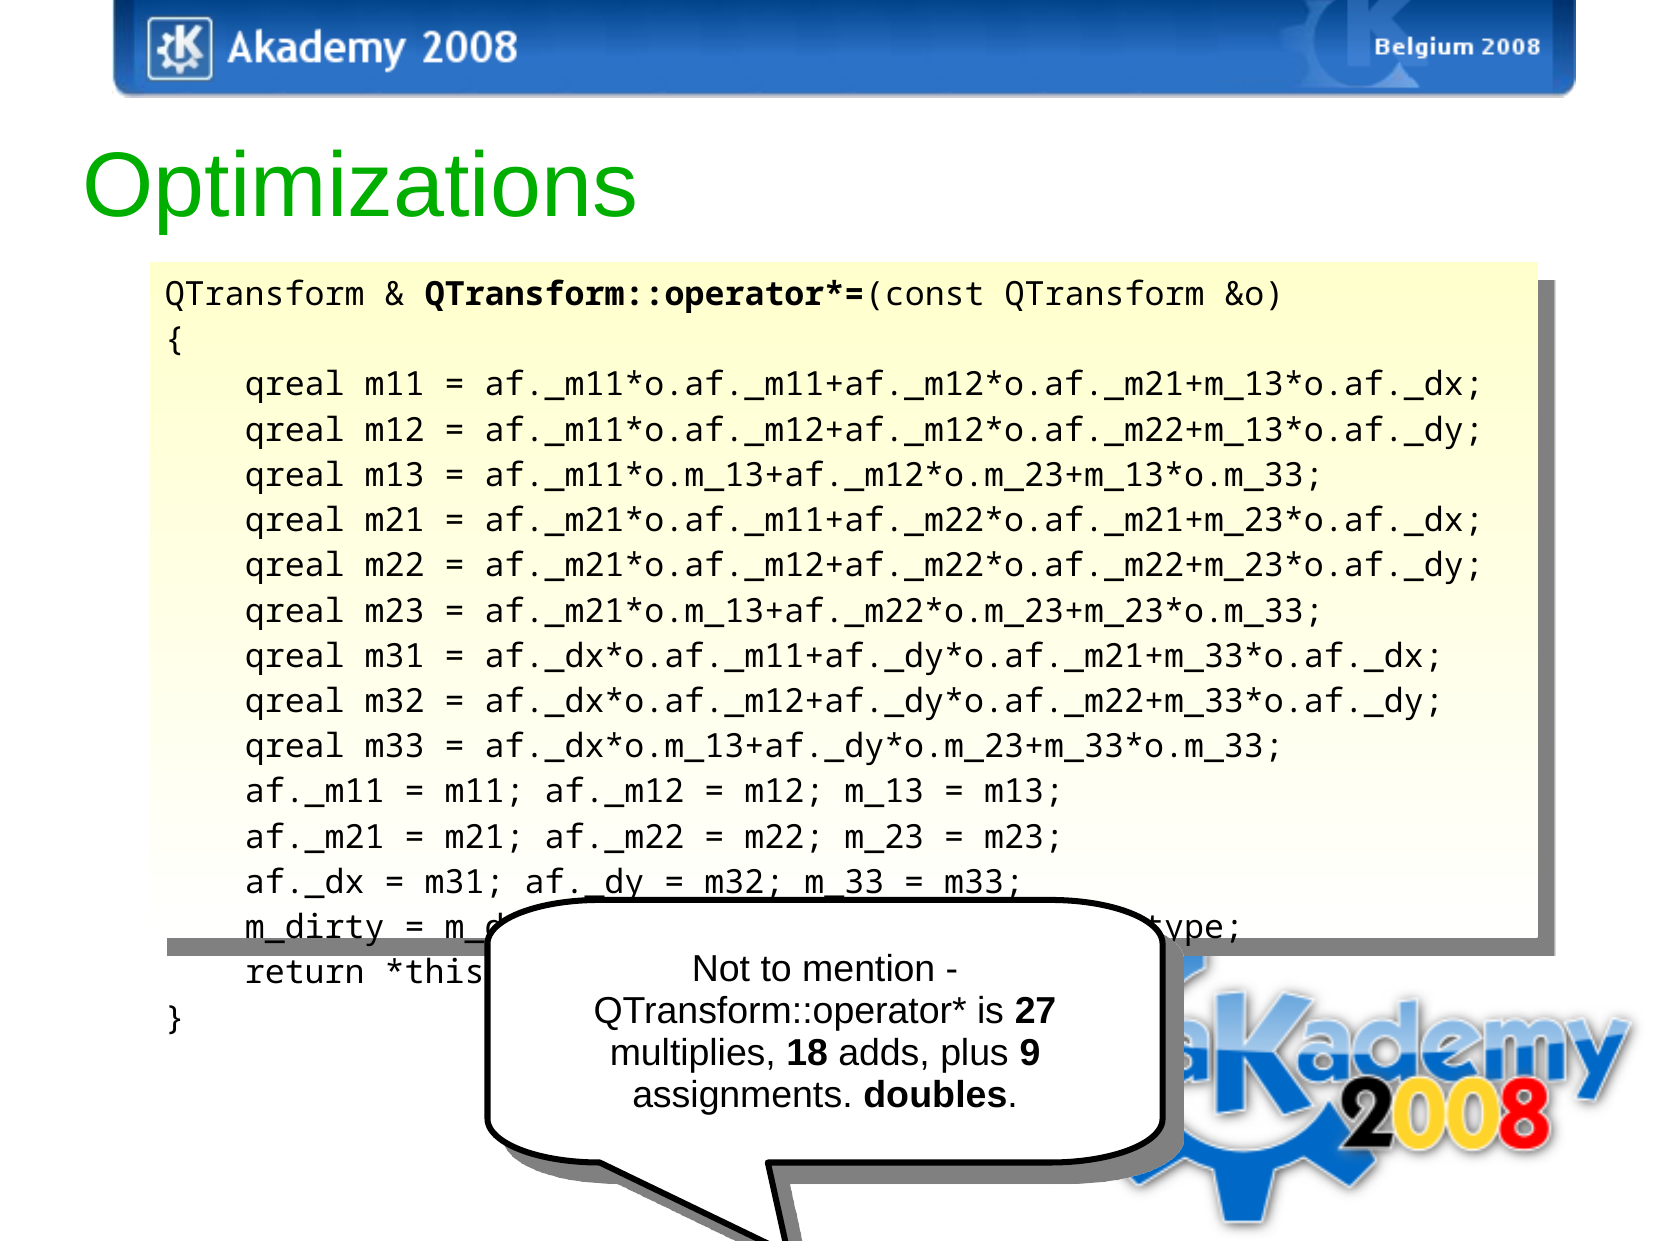

# Optimizations
QTransform & QTransform::operator*=(const QTransform &o)
{
 qreal m11 = af._m11*o.af._m11+af._m12*o.af._m21+m_13*o.af._dx;
 qreal m12 = af._m11*o.af._m12+af._m12*o.af._m22+m_13*o.af._dy;
 qreal m13 = af._m11*o.m_13+af._m12*o.m_23+m_13*o.m_33;
 qreal m21 = af._m21*o.af._m11+af._m22*o.af._m21+m_23*o.af._dx;
 qreal m22 = af._m21*o.af._m12+af._m22*o.af._m22+m_23*o.af._dy;
 qreal m23 = af._m21*o.m_13+af._m22*o.m_23+m_23*o.m_33;
 qreal m31 = af._dx*o.af._m11+af._dy*o.af._m21+m_33*o.af._dx;
 qreal m32 = af._dx*o.af._m12+af._dy*o.af._m22+m_33*o.af._dy;
 qreal m33 = af._dx*o.m_13+af._dy*o.m_23+m_33*o.m_33;
 af._m11 = m11; af._m12 = m12; m_13 = m13;
 af._m21 = m21; af._m22 = m22; m_23 = m23;
 af._dx = m31; af._dy = m32; m_33 = m33;
 m_dirty = m_dirty | m_type | o.m_dirty | o.m_type;
 return *this;
}
Not to mention - QTransform::operator* is 27 multiplies, 18 adds, plus 9 assignments. doubles.